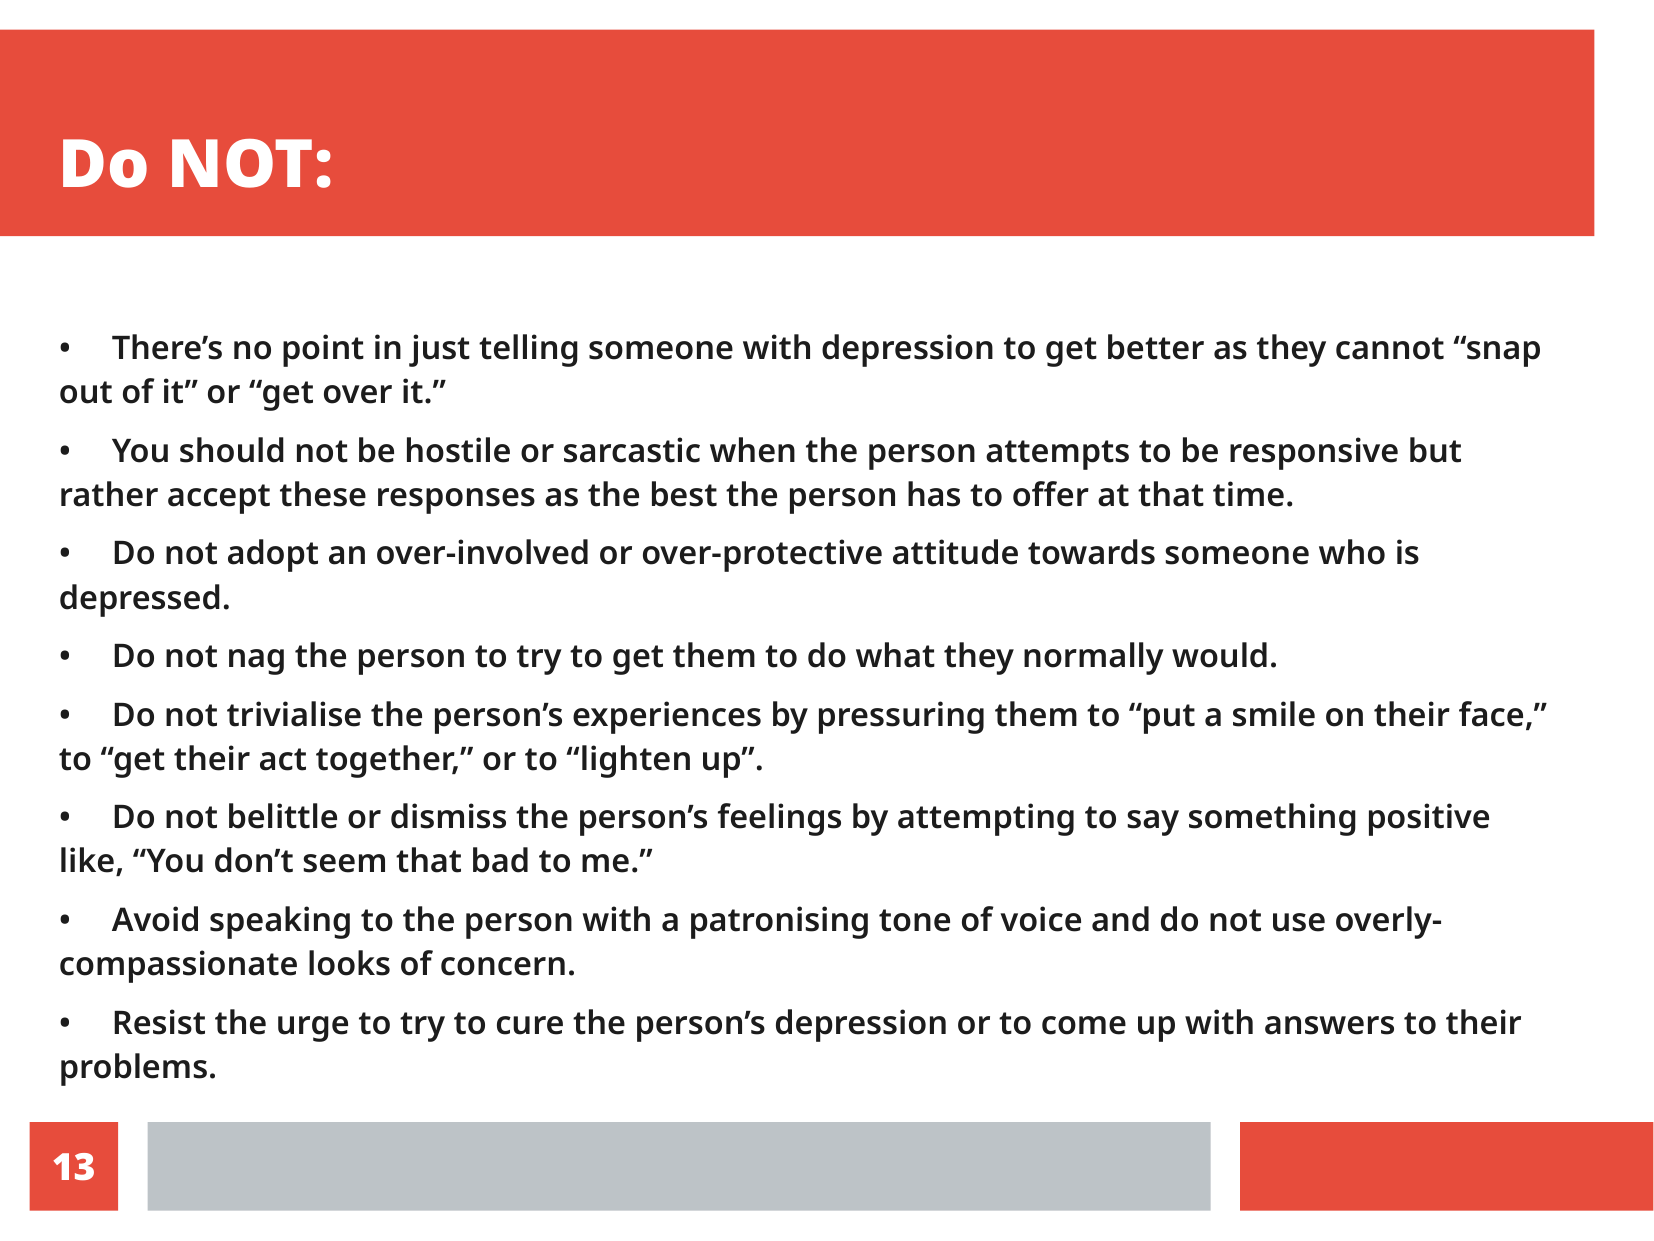

# Do NOT:
•	 There’s no point in just telling someone with depression to get better as they cannot “snap out of it” or “get over it.”
•	 You should not be hostile or sarcastic when the person attempts to be responsive but rather accept these responses as the best the person has to offer at that time.
•	 Do not adopt an over-involved or over-protective attitude towards someone who is depressed.
•	 Do not nag the person to try to get them to do what they normally would.
•	 Do not trivialise the person’s experiences by pressuring them to “put a smile on their face,” to “get their act together,” or to “lighten up”.
•	 Do not belittle or dismiss the person’s feelings by attempting to say something positive like, “You don’t seem that bad to me.”
•	 Avoid speaking to the person with a patronising tone of voice and do not use overly-compassionate looks of concern.
•	 Resist the urge to try to cure the person’s depression or to come up with answers to their problems.
13